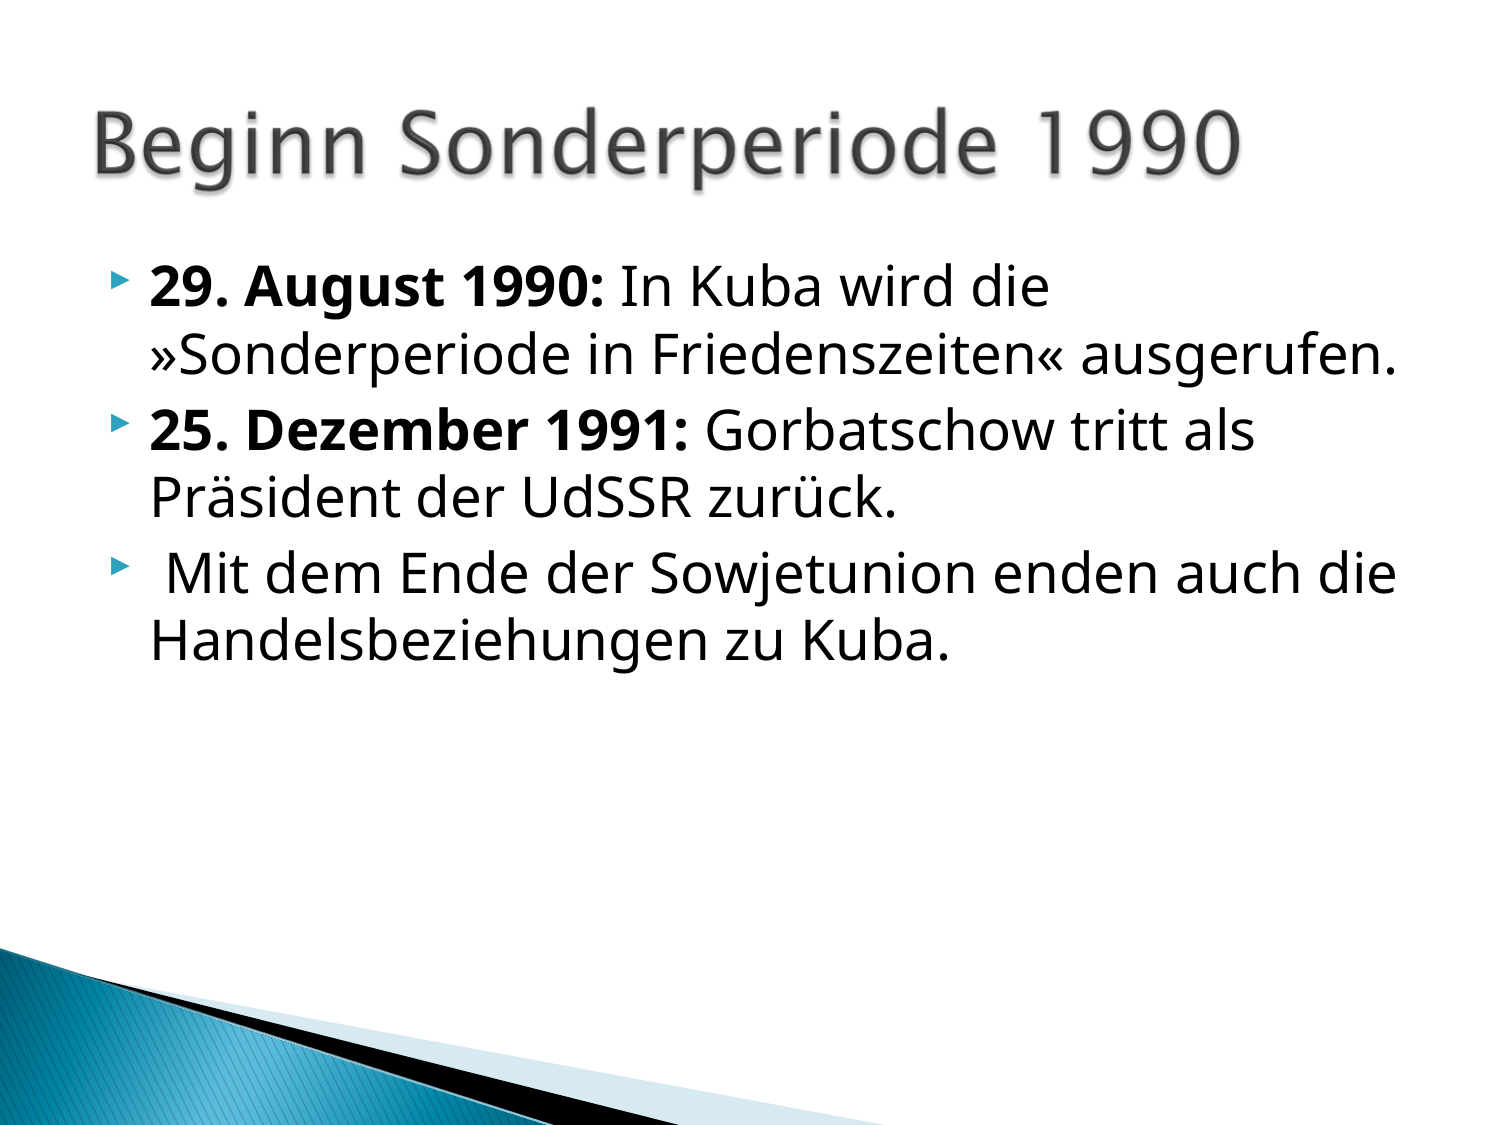

# 29. August 1990: In Kuba wird die »Sonderperiode in Friedenszeiten« ausgerufen.
25. Dezember 1991: Gorbatschow tritt als Präsident der UdSSR zurück.
 Mit dem Ende der Sowjetunion enden auch die Handelsbeziehungen zu Kuba.